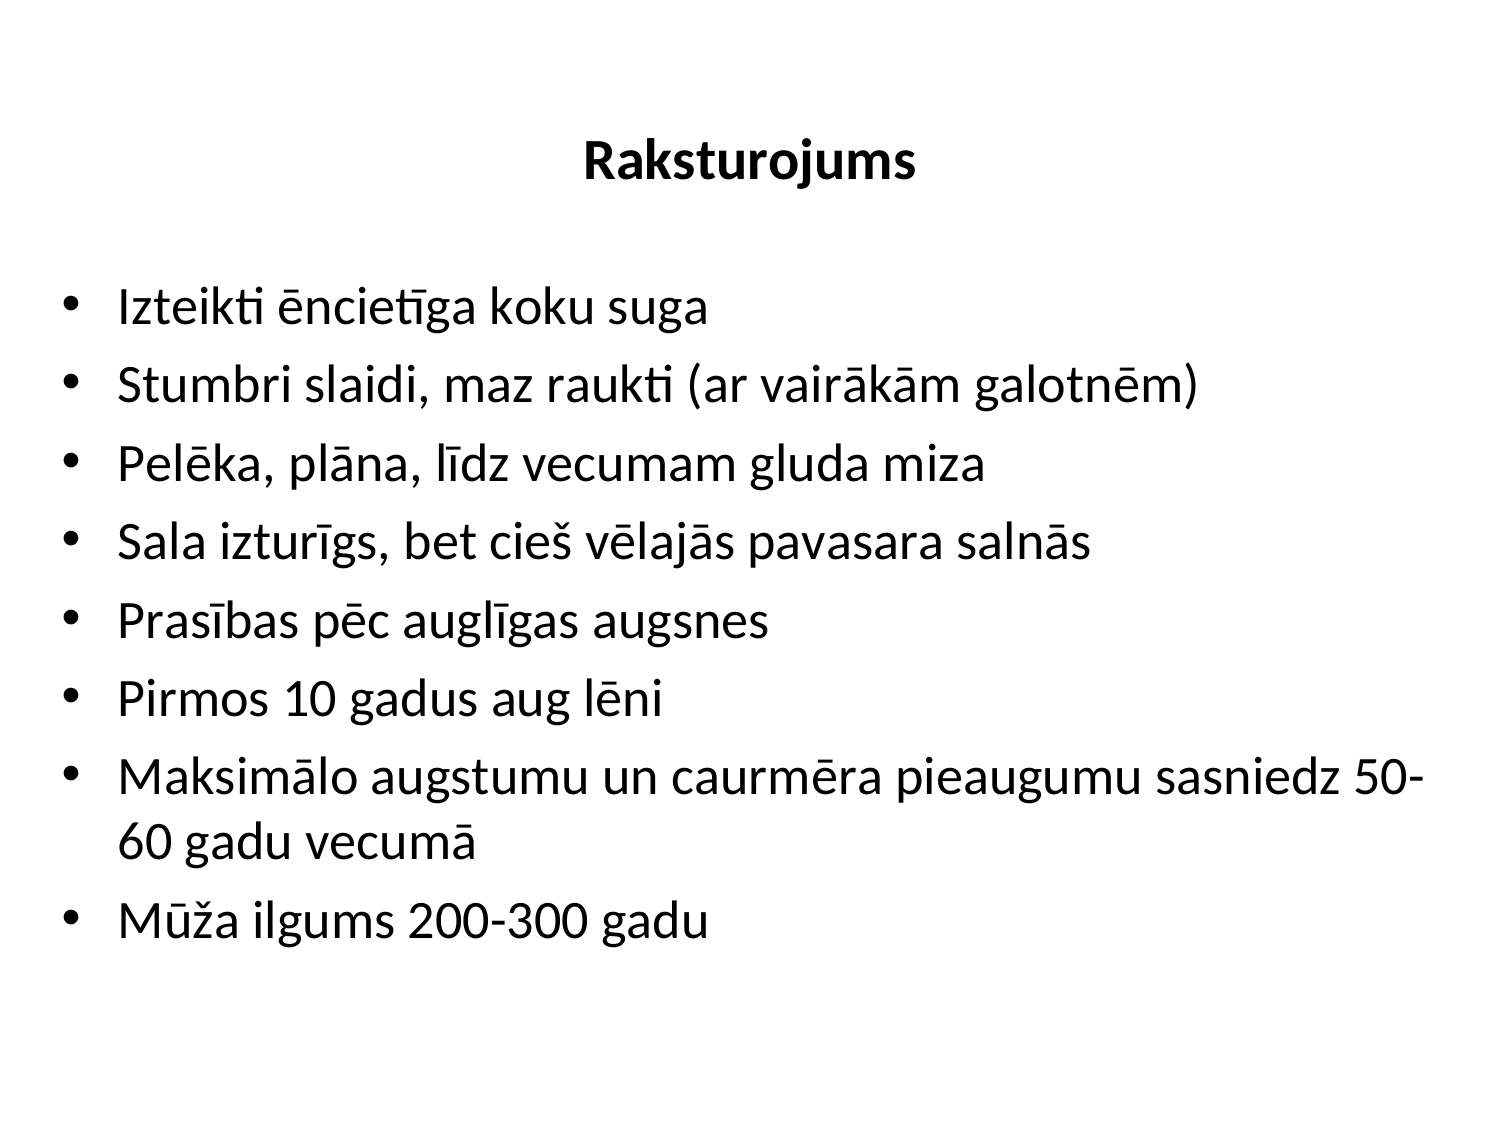

# Raksturojums
Izteikti ēncietīga koku suga
Stumbri slaidi, maz raukti (ar vairākām galotnēm)
Pelēka, plāna, līdz vecumam gluda miza
Sala izturīgs, bet cieš vēlajās pavasara salnās
Prasības pēc auglīgas augsnes
Pirmos 10 gadus aug lēni
Maksimālo augstumu un caurmēra pieaugumu sasniedz 50-60 gadu vecumā
Mūža ilgums 200-300 gadu